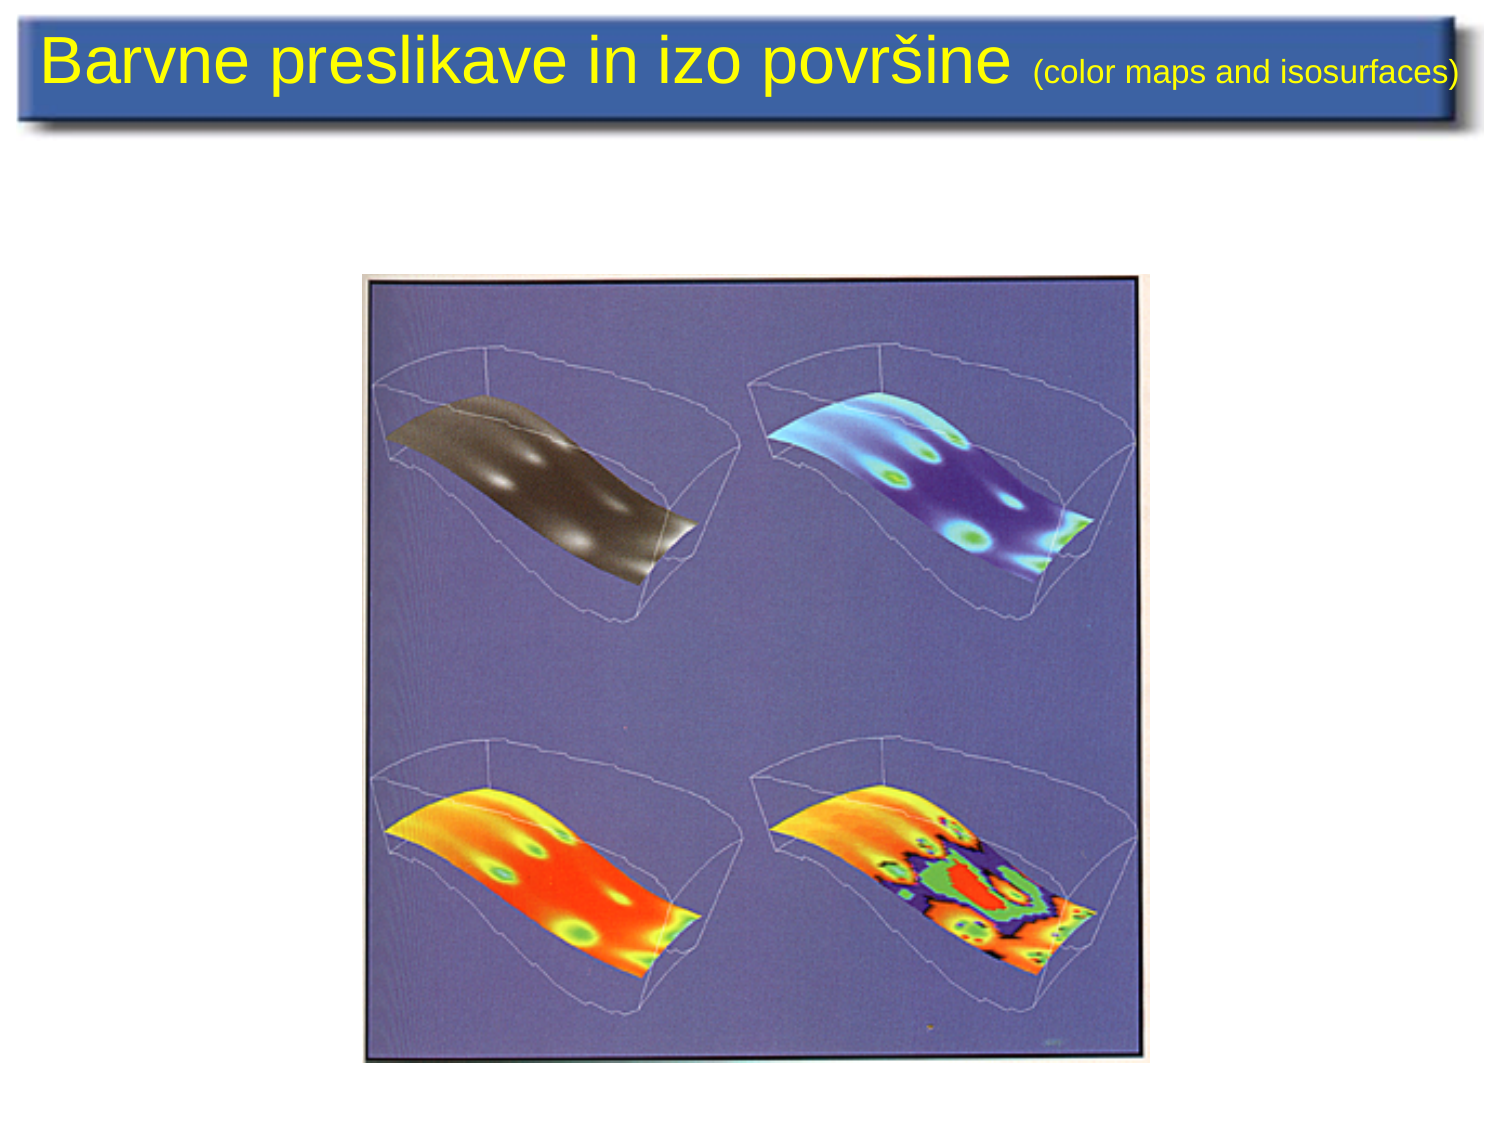

# Barvne preslikave in izo površine (color maps and isosurfaces)